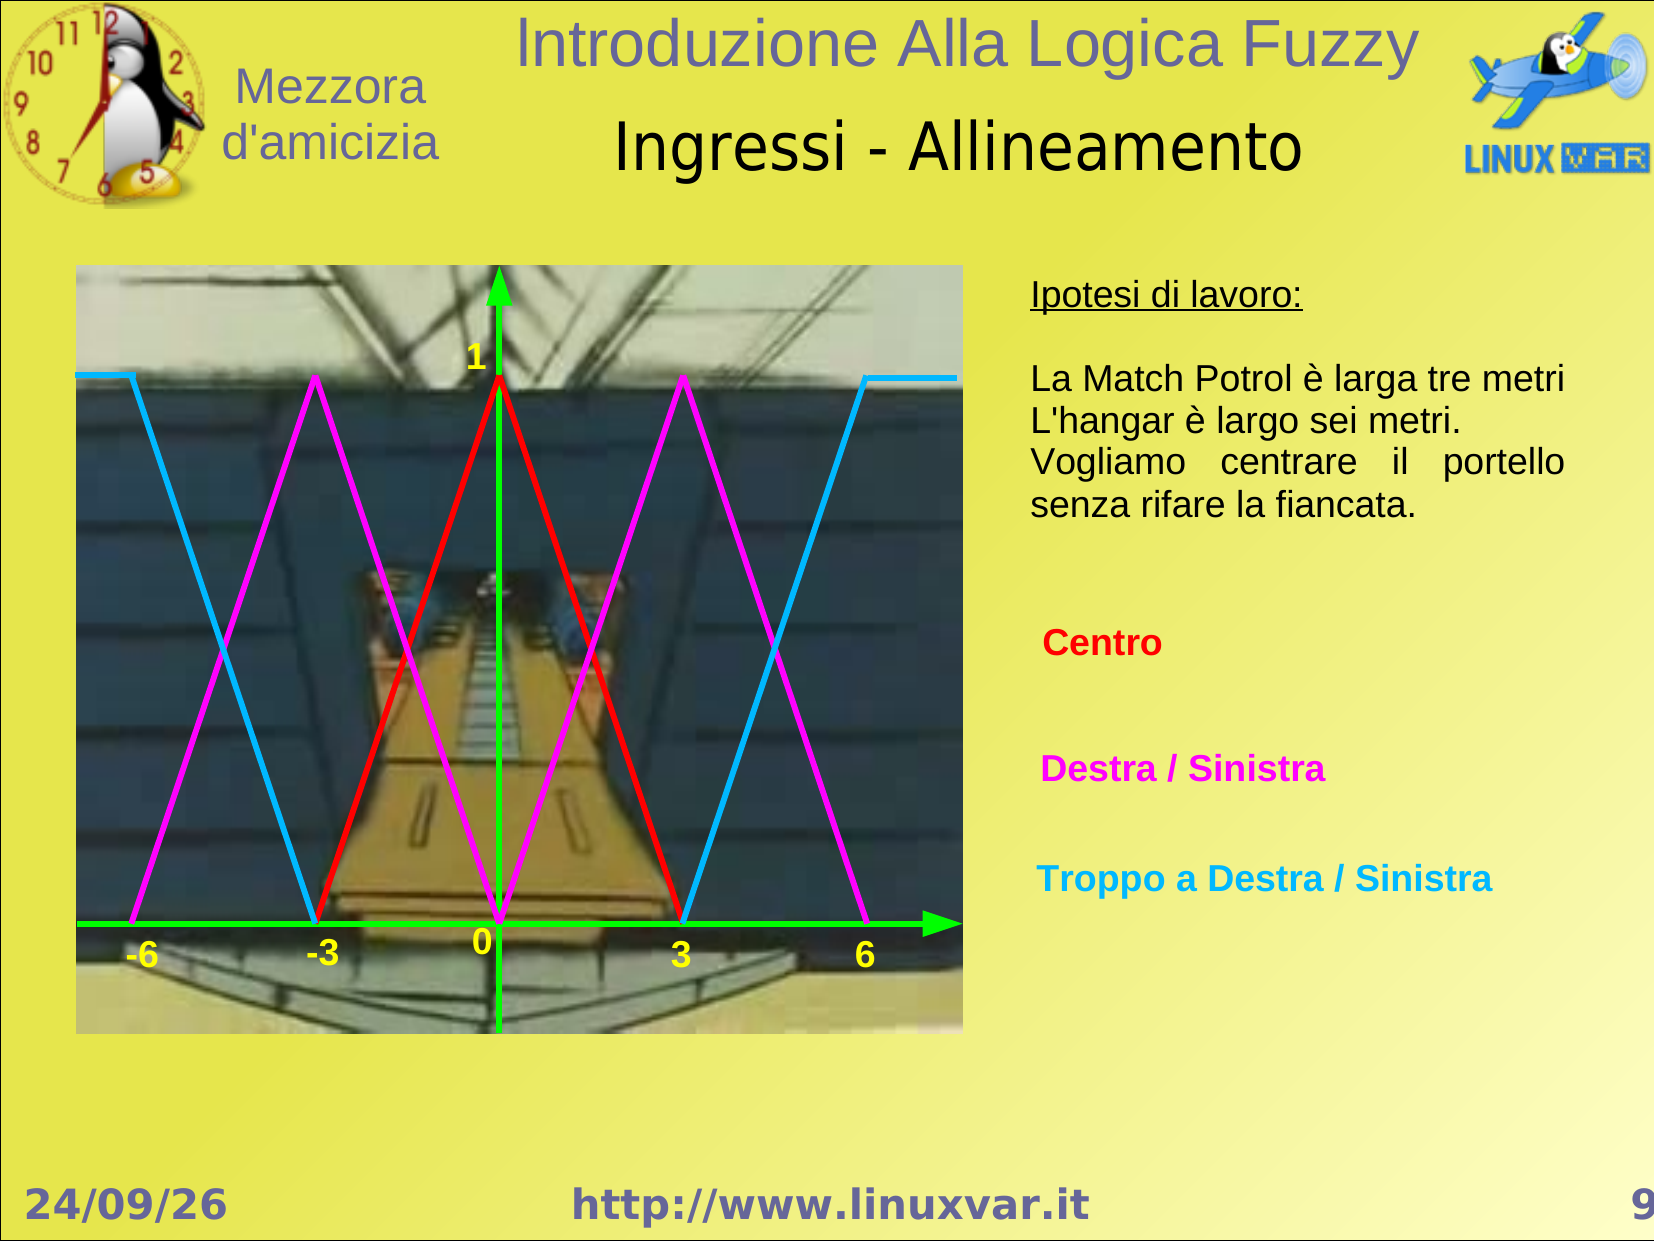

# Ingressi - Allineamento
Ipotesi di lavoro:
La Match Potrol è larga tre metri
L'hangar è largo sei metri.
Vogliamo centrare il portello senza rifare la fiancata.
1
Centro
Destra / Sinistra
Troppo a Destra / Sinistra
0
-3
3
6
-6
9